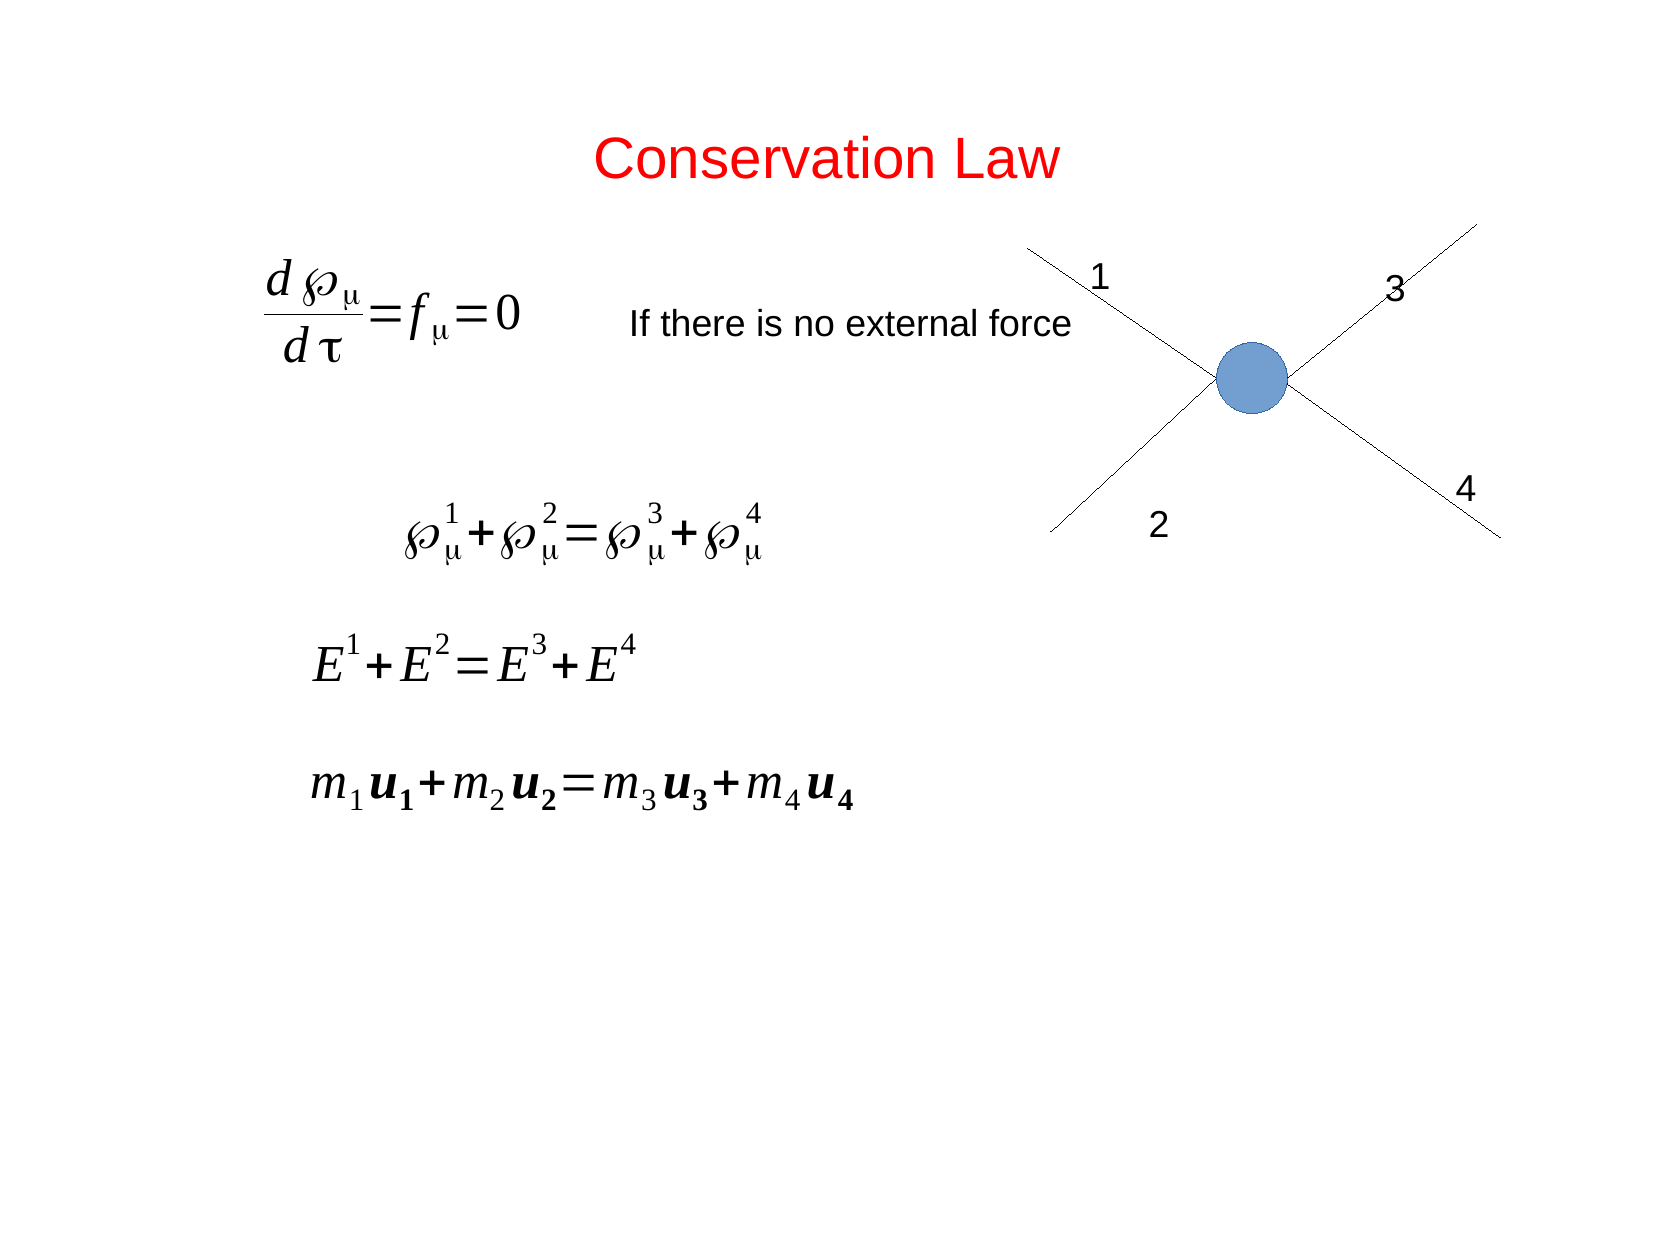

Conservation Law
1
3
If there is no external force
4
2